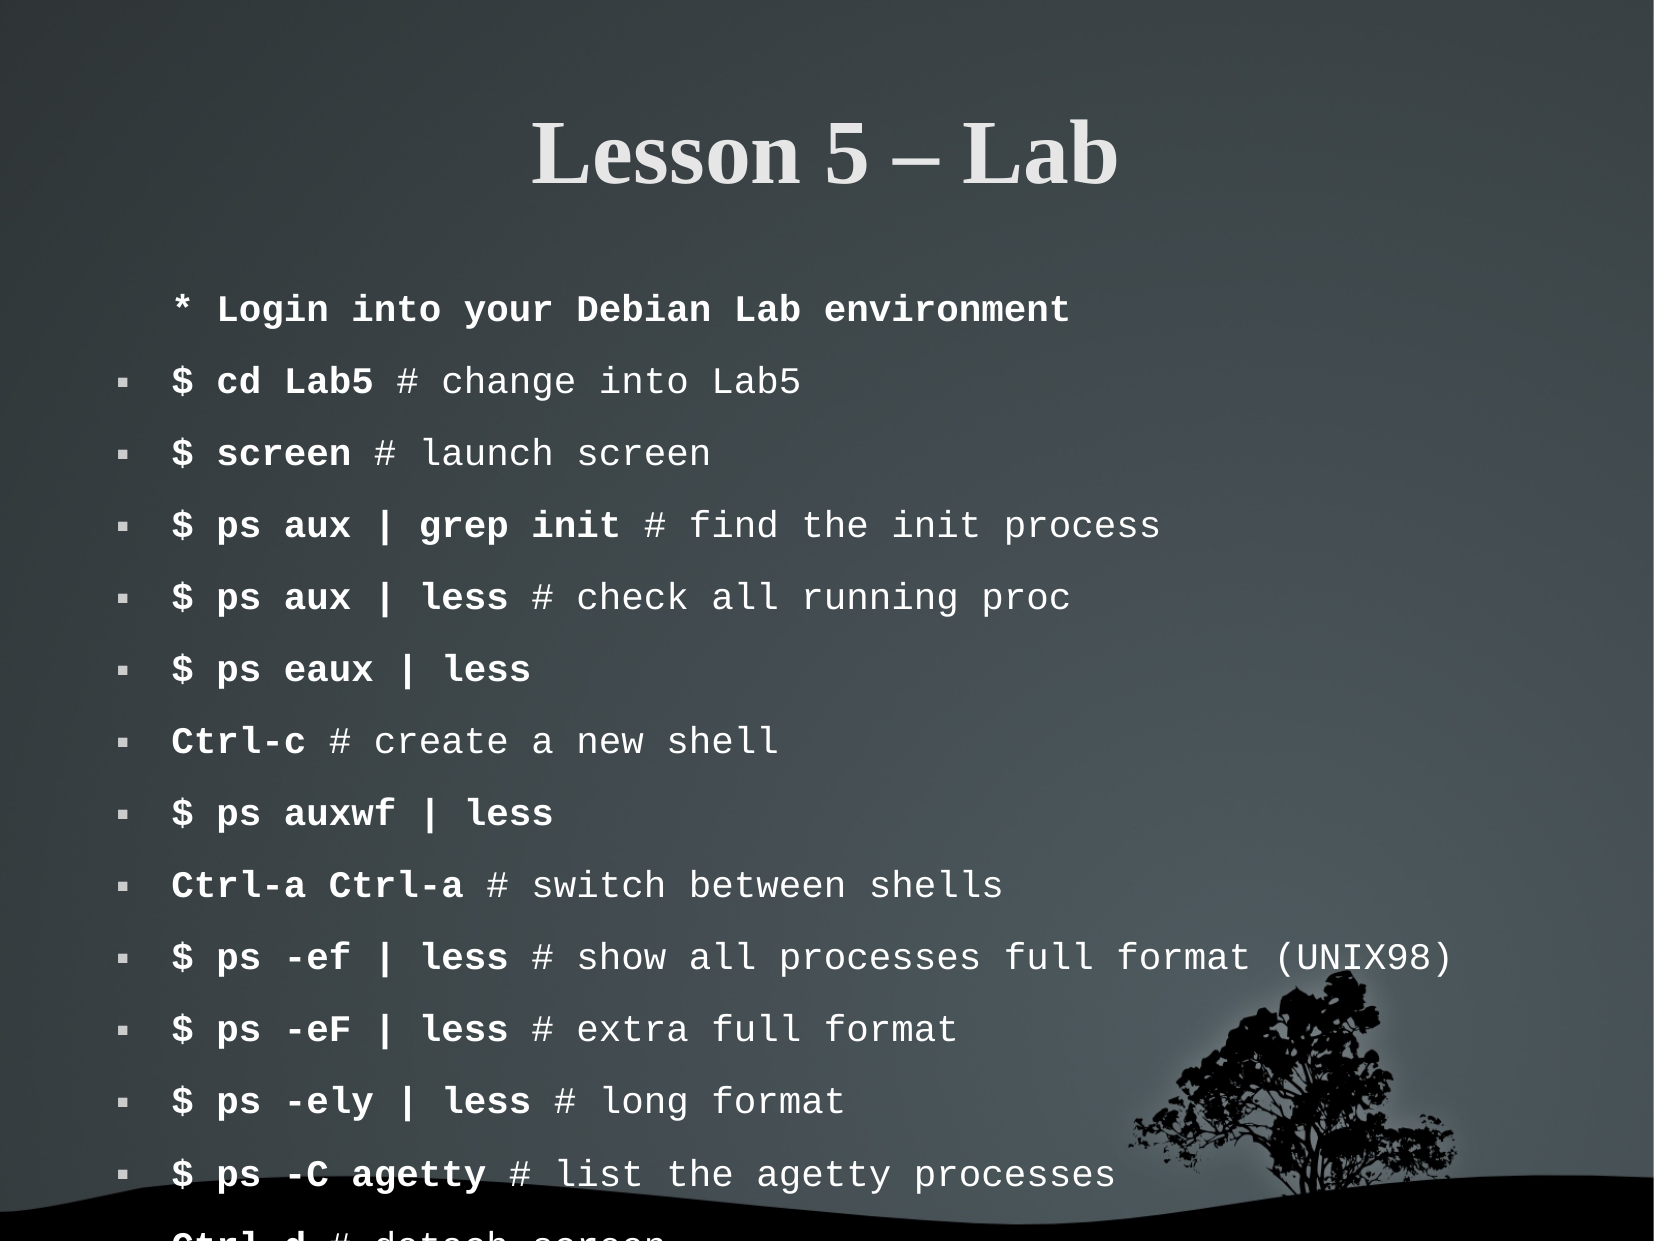

Lesson 5 – Lab
# * Login into your Debian Lab environment
$ cd Lab5 # change into Lab5
$ screen # launch screen
$ ps aux | grep init # find the init process
$ ps aux | less # check all running proc
$ ps eaux | less
Ctrl-c # create a new shell
$ ps auxwf | less
Ctrl-a Ctrl-a # switch between shells
$ ps -ef | less # show all processes full format (UNIX98)
$ ps -eF | less # extra full format
$ ps -ely | less # long format
$ ps -C agetty # list the agetty processes
Ctrl-d # detach screen
$ screen -r # re-attach screen